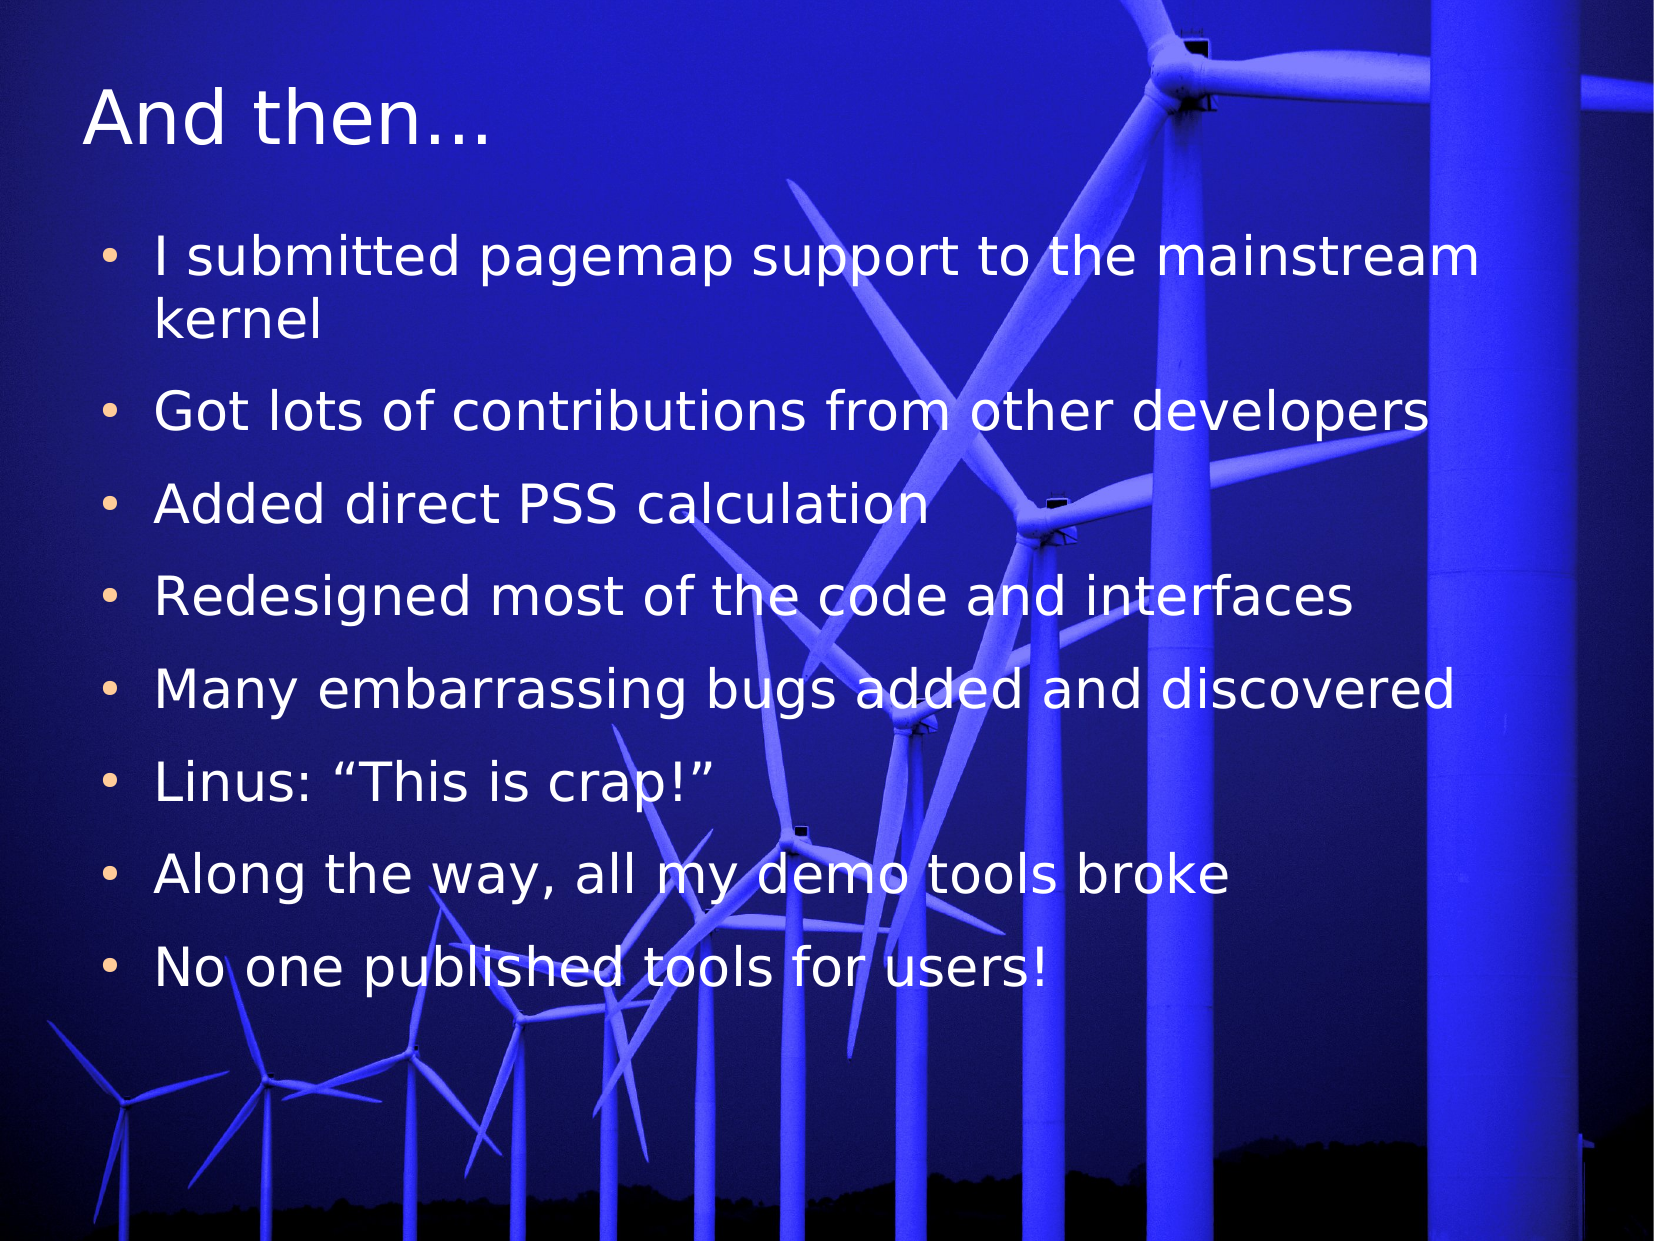

# And then...
I submitted pagemap support to the mainstream kernel
Got lots of contributions from other developers
Added direct PSS calculation
Redesigned most of the code and interfaces
Many embarrassing bugs added and discovered
Linus: “This is crap!”
Along the way, all my demo tools broke
No one published tools for users!